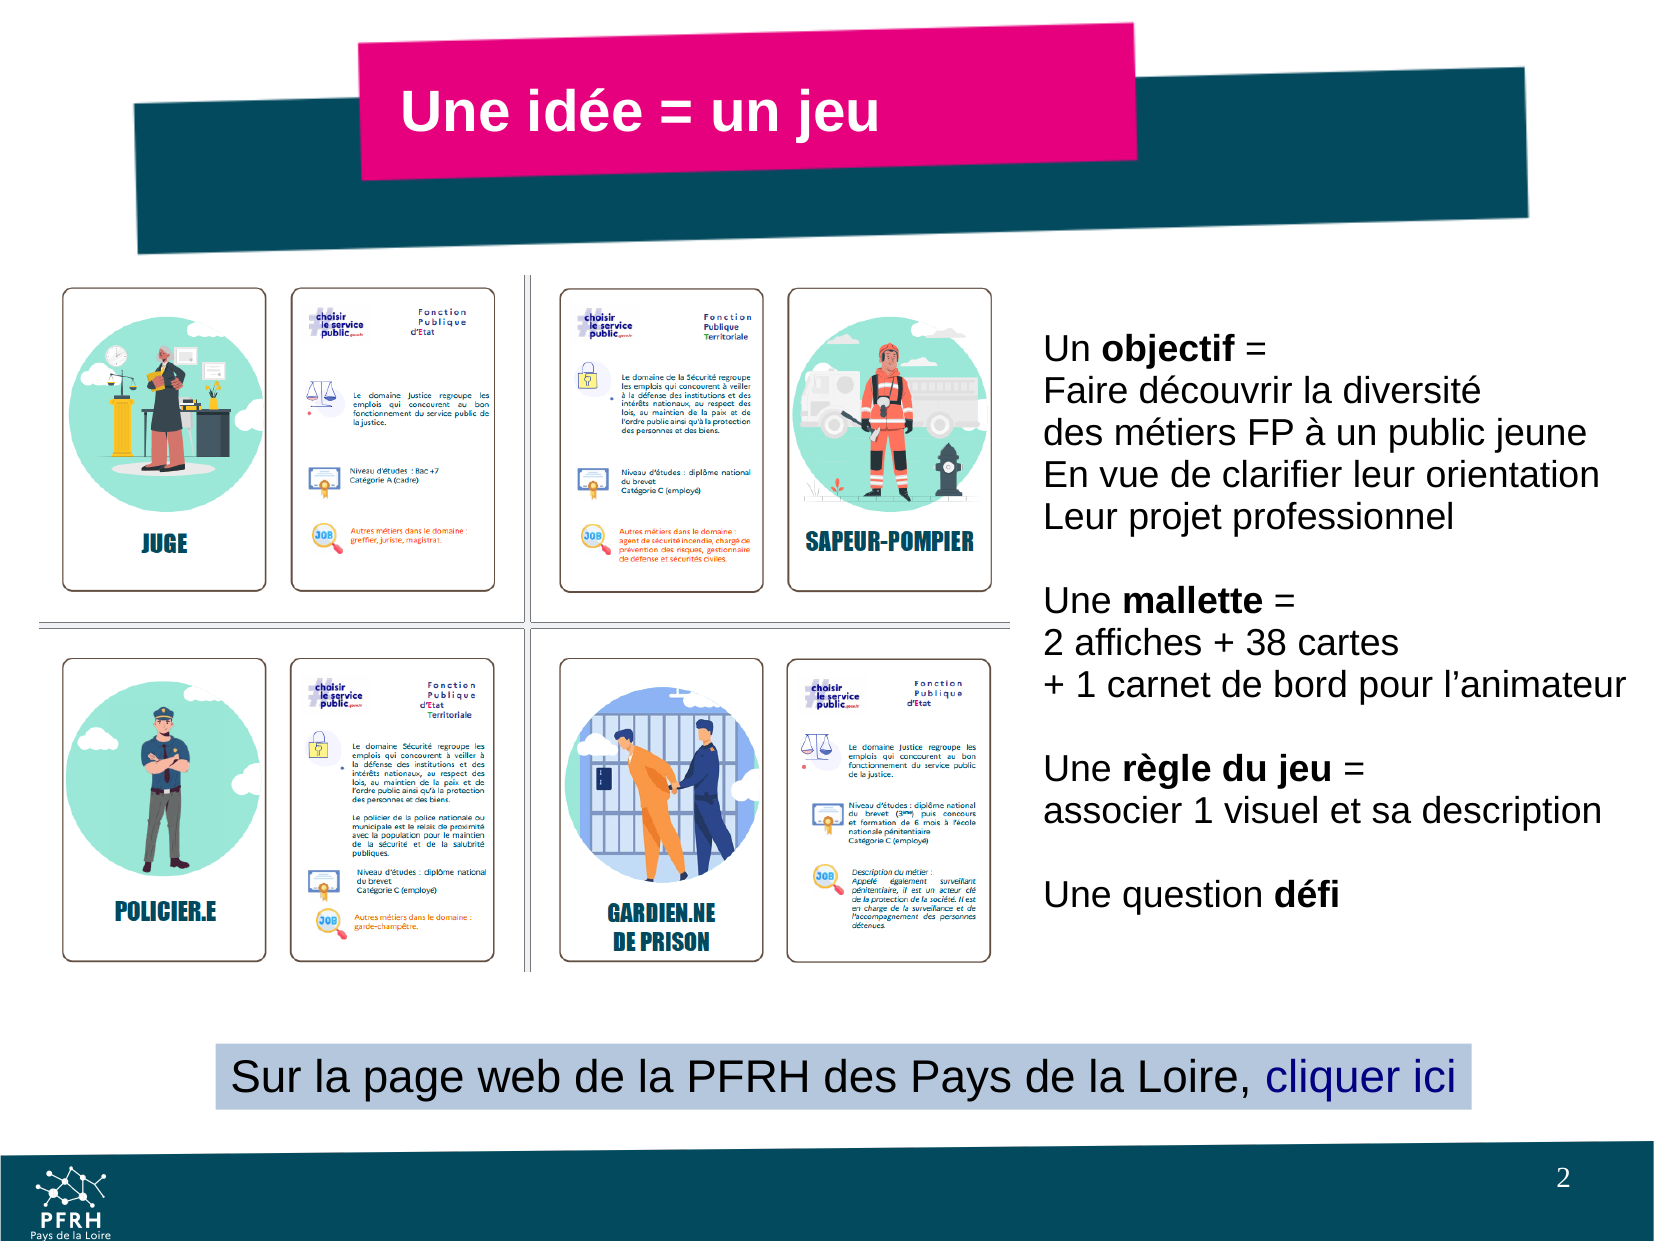

Une idée = un jeu
Un objectif =
Faire découvrir la diversité
des métiers FP à un public jeune
En vue de clarifier leur orientation
Leur projet professionnel
Une mallette =
2 affiches + 38 cartes
+ 1 carnet de bord pour l’animateur
Une règle du jeu =
associer 1 visuel et sa description
Une question défi
Sur la page web de la PFRH des Pays de la Loire, cliquer ici